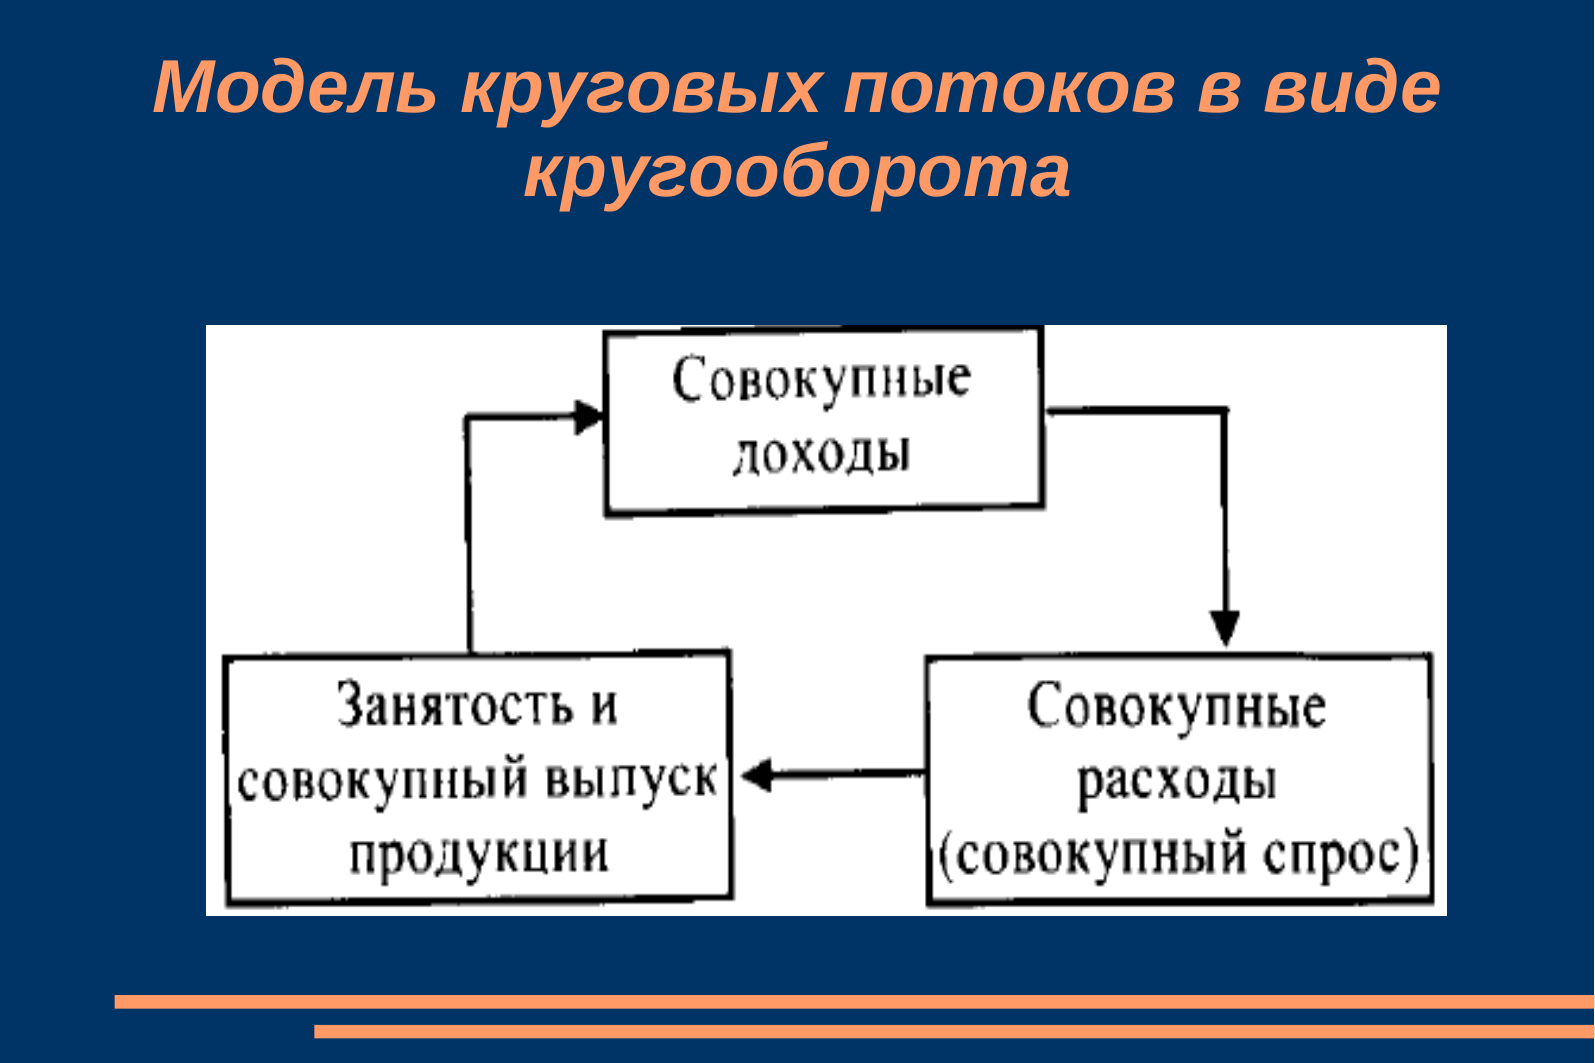

# Модель круговых потоков в виде кругооборота